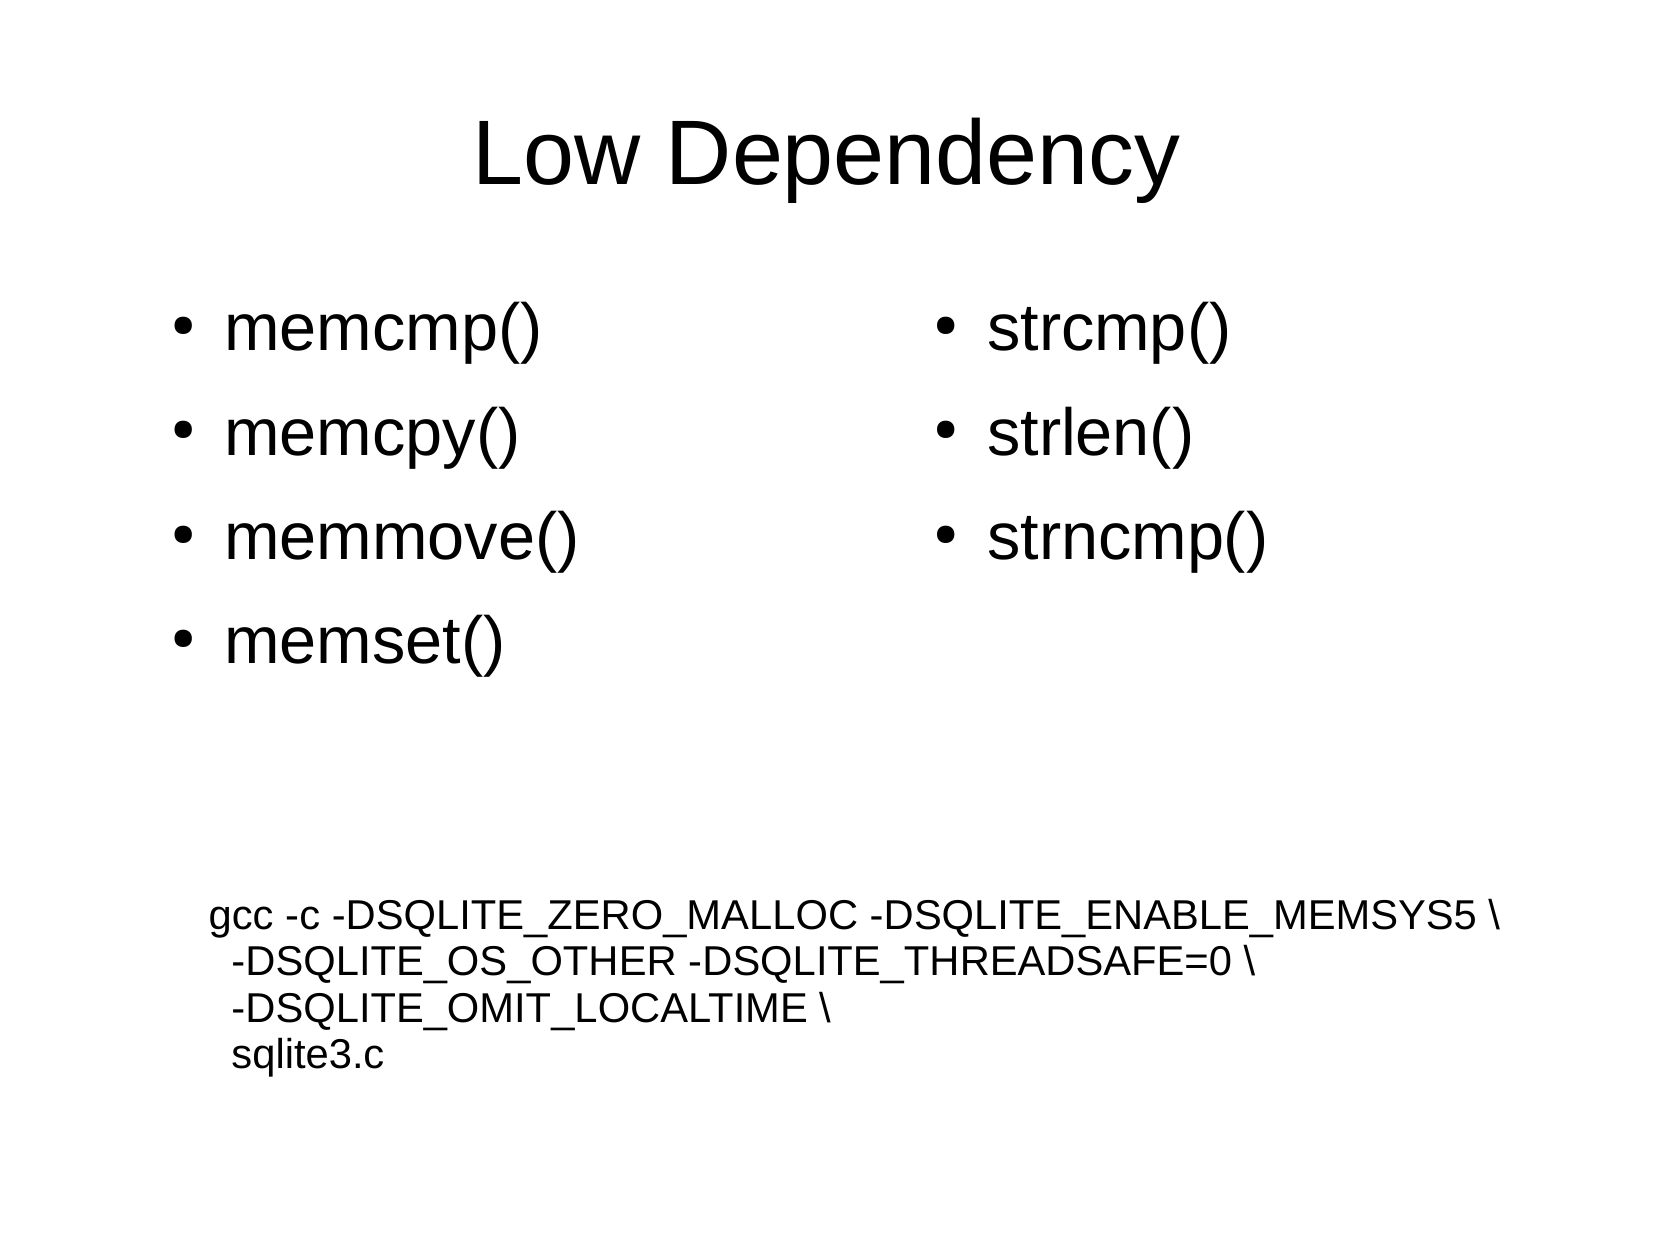

# Low Dependency
memcmp()
memcpy()
memmove()
memset()
strcmp()
strlen()
strncmp()
gcc -c -DSQLITE_ZERO_MALLOC -DSQLITE_ENABLE_MEMSYS5 \
 -DSQLITE_OS_OTHER -DSQLITE_THREADSAFE=0 \
 -DSQLITE_OMIT_LOCALTIME \
 sqlite3.c